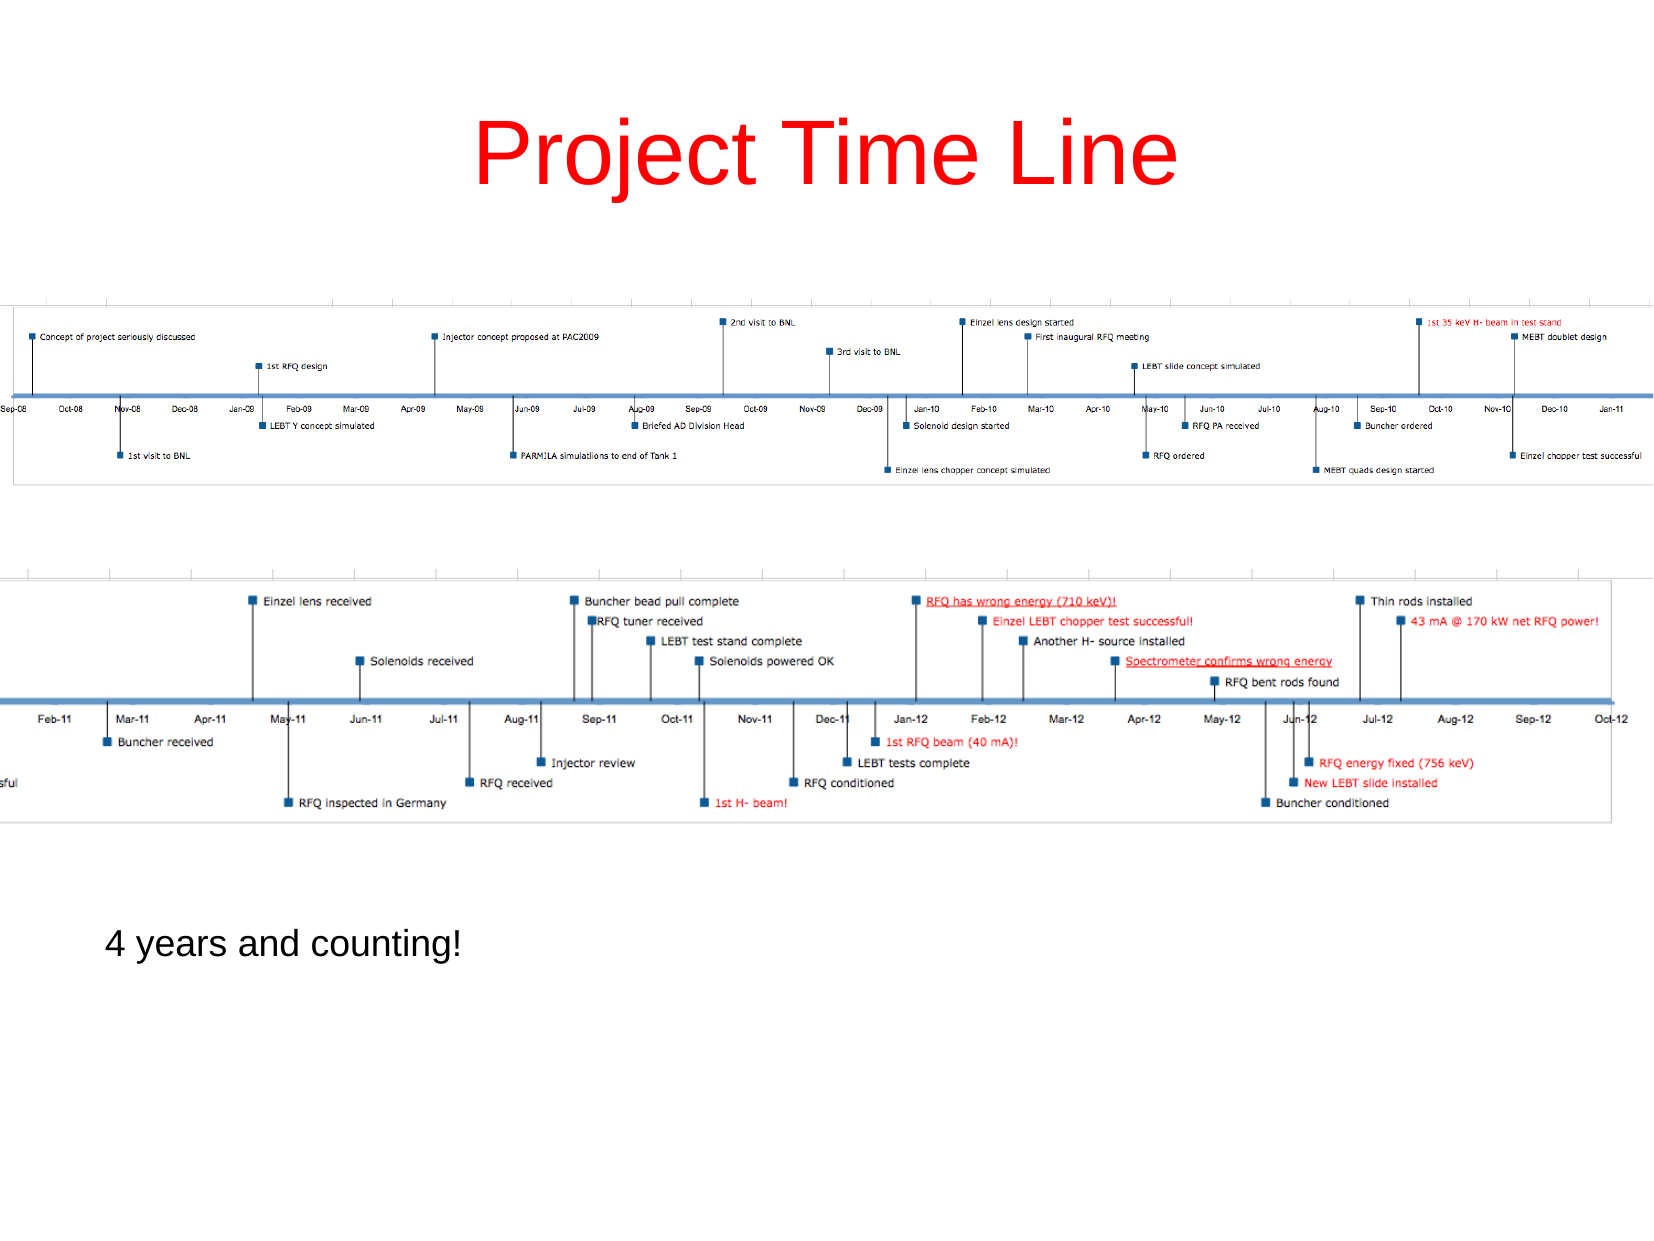

# Project Time Line
4 years and counting!